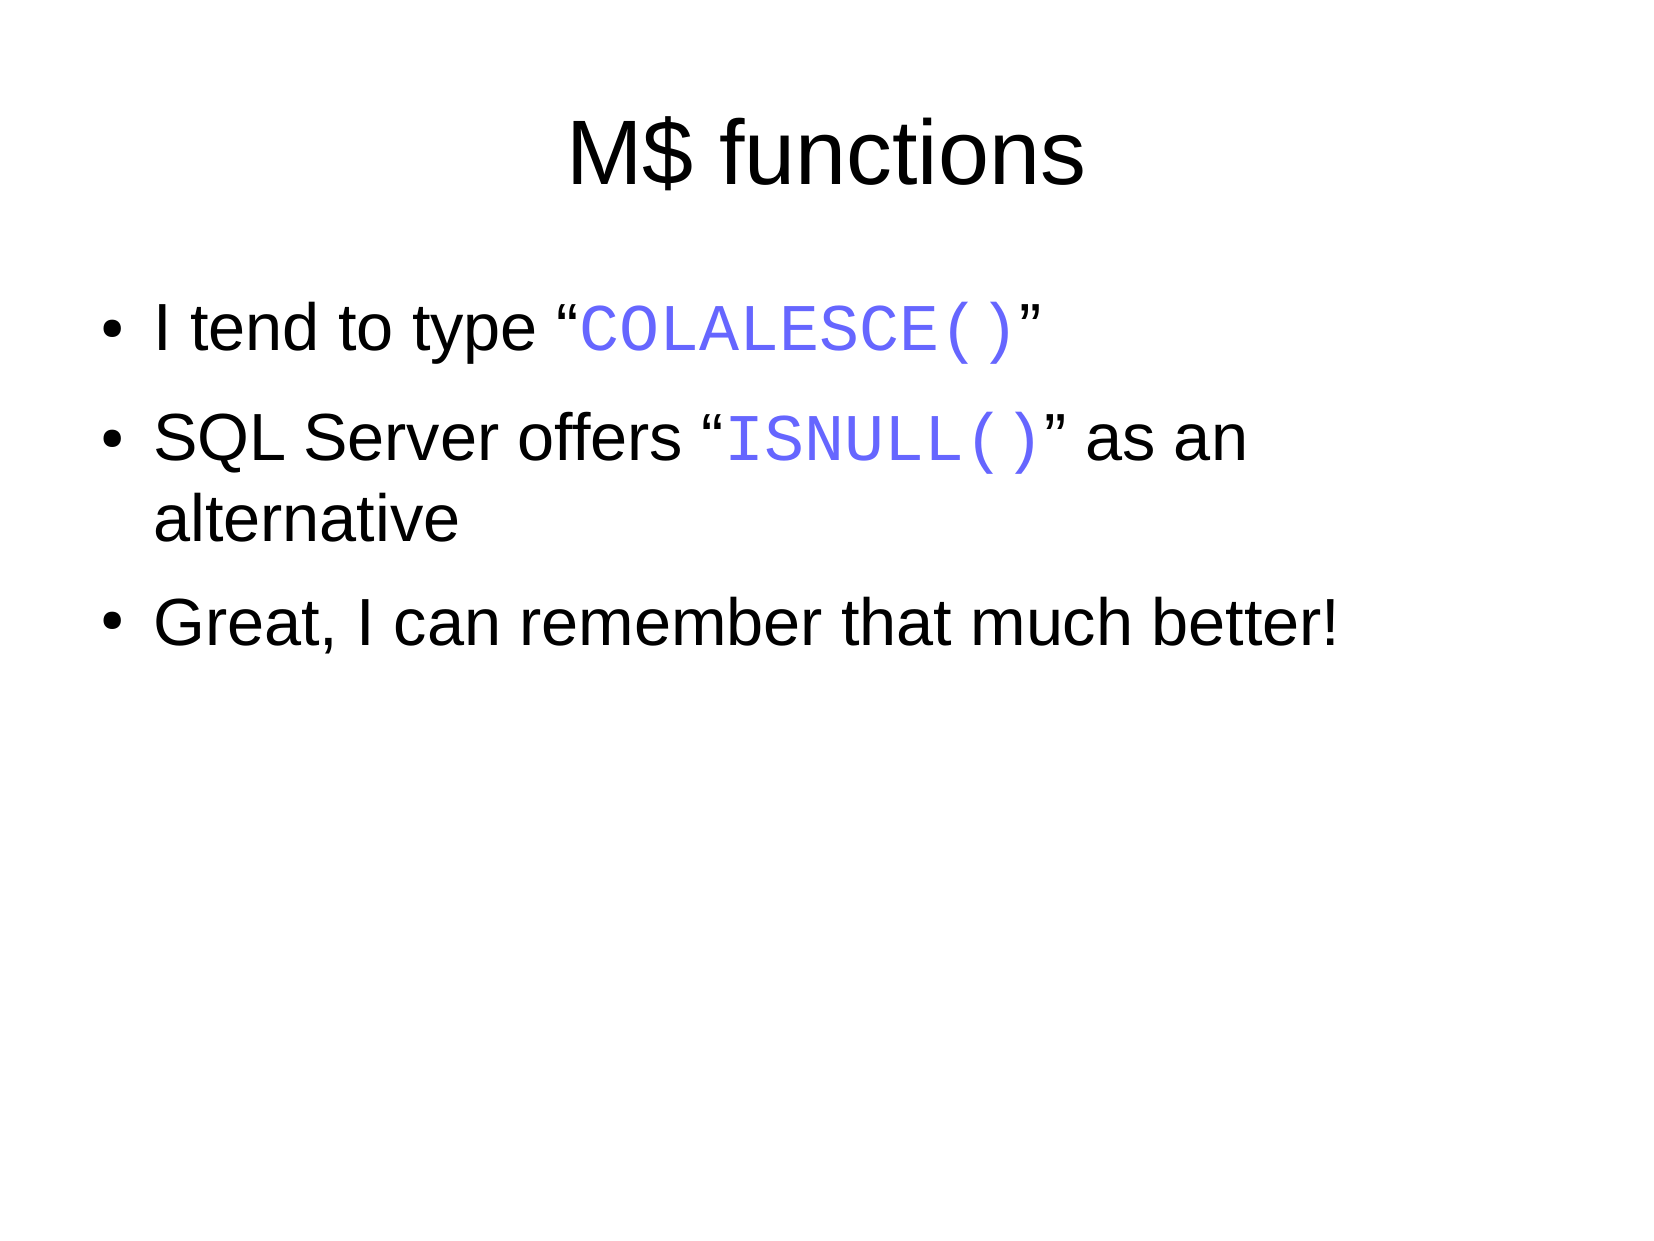

# M$ functions
I tend to type “COLALESCE()”
SQL Server offers “ISNULL()” as an alternative
Great, I can remember that much better!